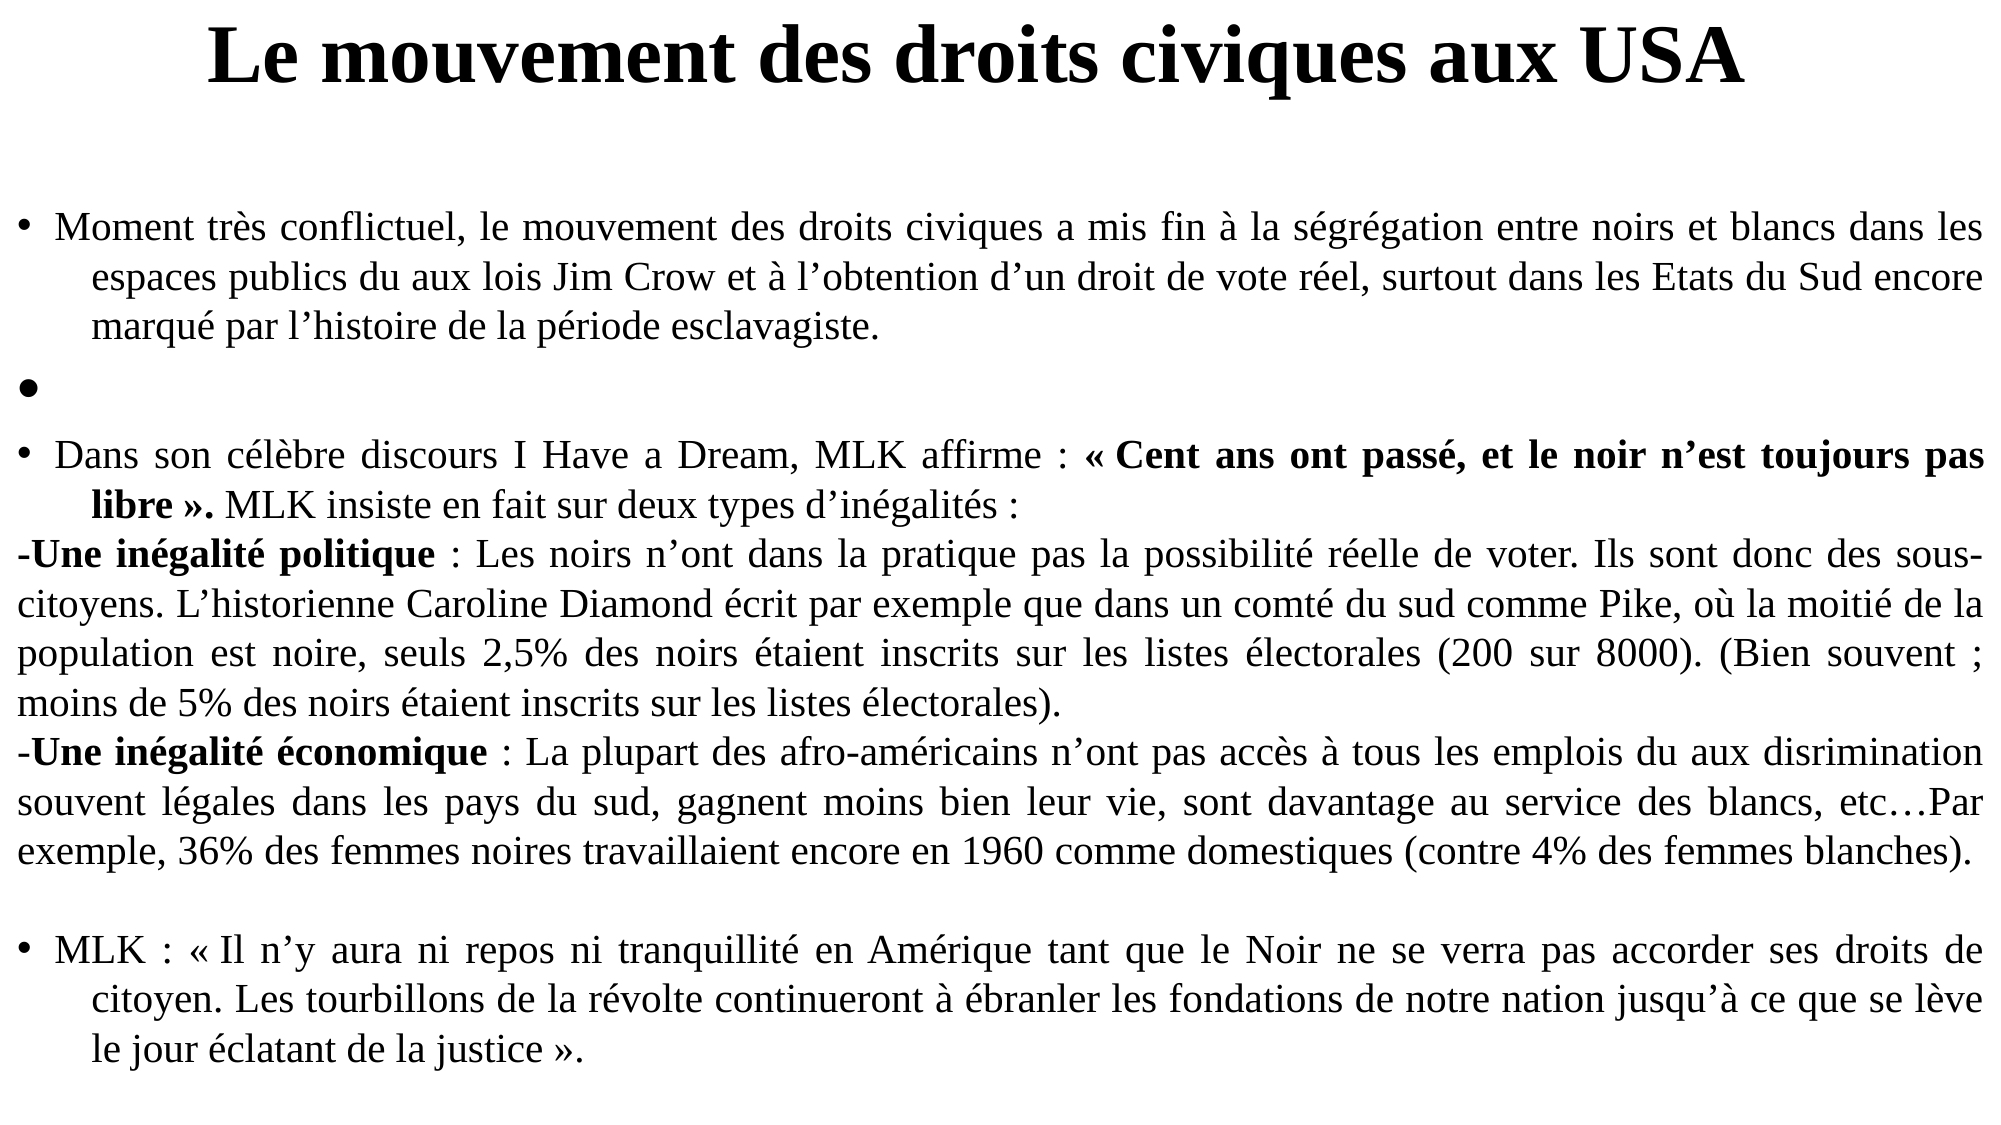

# Le mouvement des droits civiques aux USA
Moment très conflictuel, le mouvement des droits civiques a mis fin à la ségrégation entre noirs et blancs dans les espaces publics du aux lois Jim Crow et à l’obtention d’un droit de vote réel, surtout dans les Etats du Sud encore marqué par l’histoire de la période esclavagiste.
Dans son célèbre discours I Have a Dream, MLK affirme : « Cent ans ont passé, et le noir n’est toujours pas libre ». MLK insiste en fait sur deux types d’inégalités :
-Une inégalité politique : Les noirs n’ont dans la pratique pas la possibilité réelle de voter. Ils sont donc des sous-citoyens. L’historienne Caroline Diamond écrit par exemple que dans un comté du sud comme Pike, où la moitié de la population est noire, seuls 2,5% des noirs étaient inscrits sur les listes électorales (200 sur 8000). (Bien souvent ; moins de 5% des noirs étaient inscrits sur les listes électorales).
-Une inégalité économique : La plupart des afro-américains n’ont pas accès à tous les emplois du aux disrimination souvent légales dans les pays du sud, gagnent moins bien leur vie, sont davantage au service des blancs, etc…Par exemple, 36% des femmes noires travaillaient encore en 1960 comme domestiques (contre 4% des femmes blanches).
MLK : « Il n’y aura ni repos ni tranquillité en Amérique tant que le Noir ne se verra pas accorder ses droits de citoyen. Les tourbillons de la révolte continueront à ébranler les fondations de notre nation jusqu’à ce que se lève le jour éclatant de la justice ».